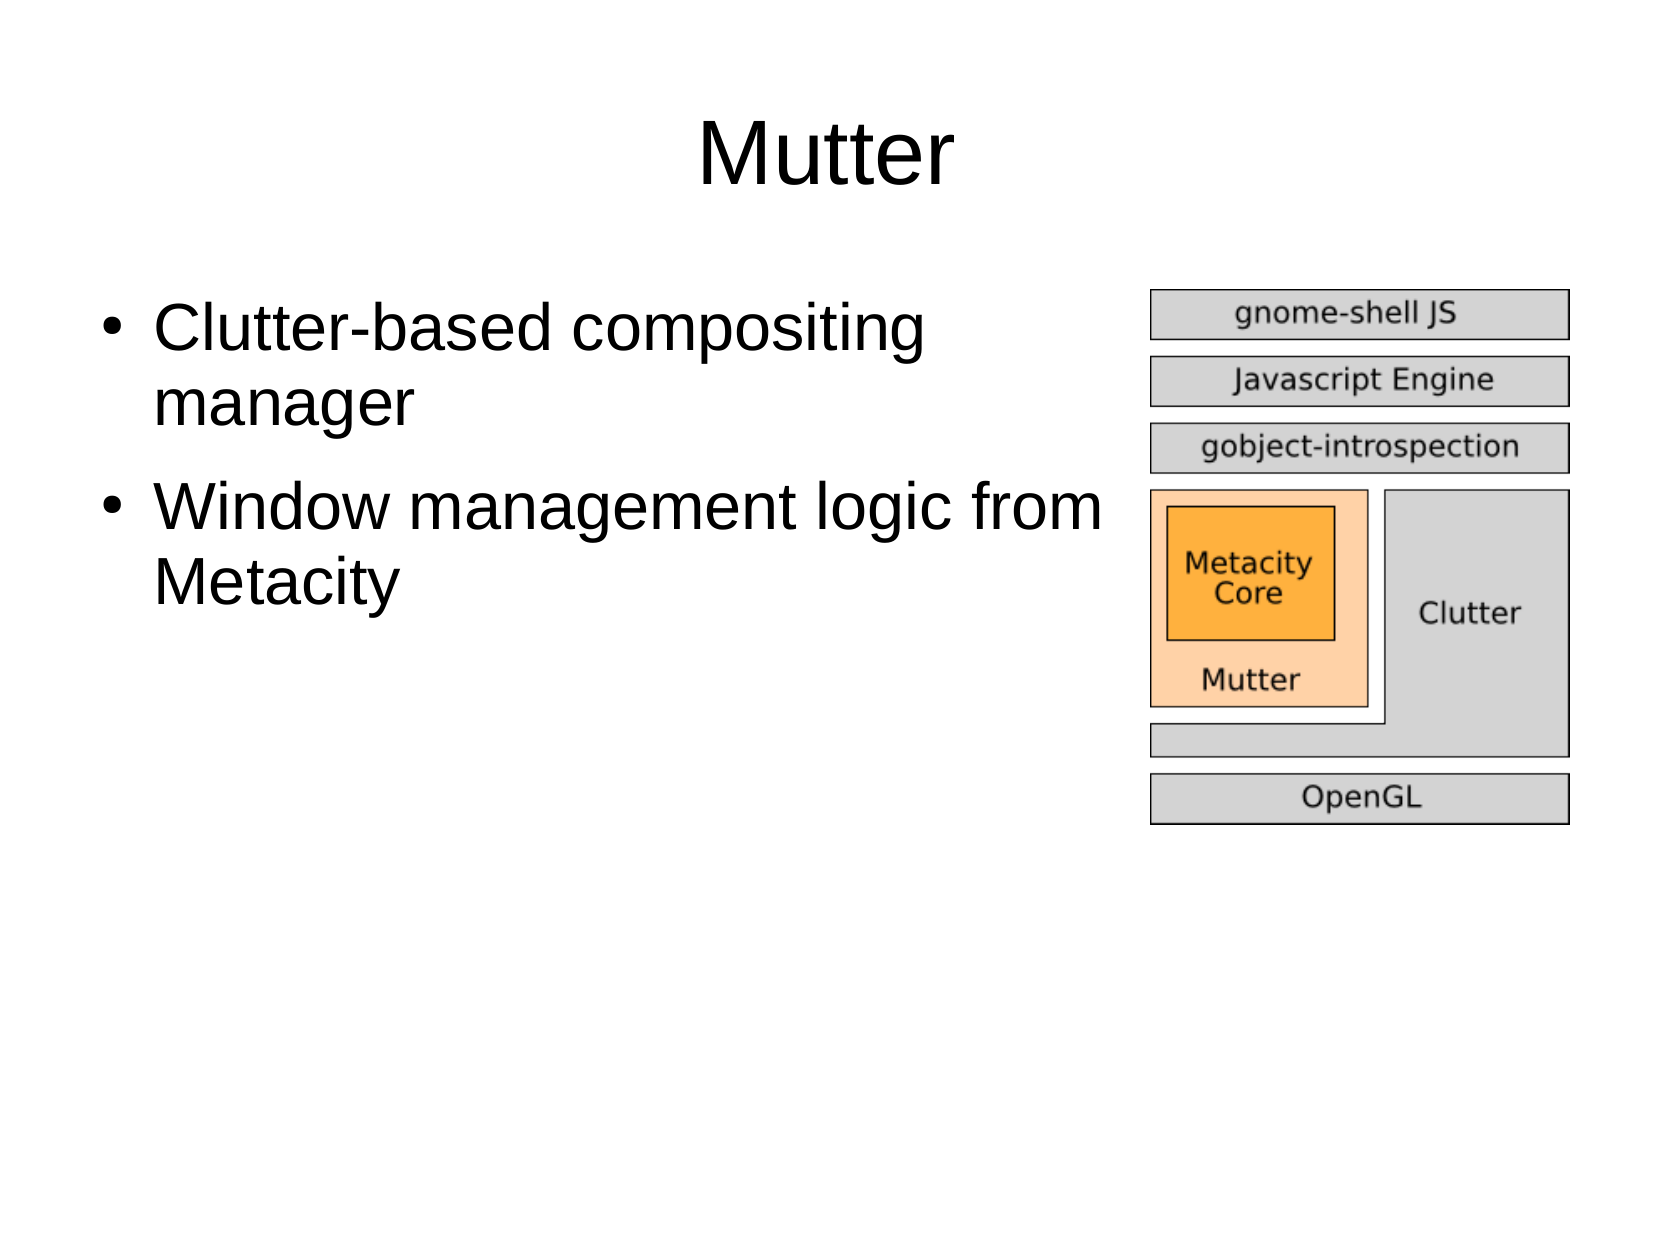

# Mutter
Clutter-based compositing manager
Window management logic from Metacity